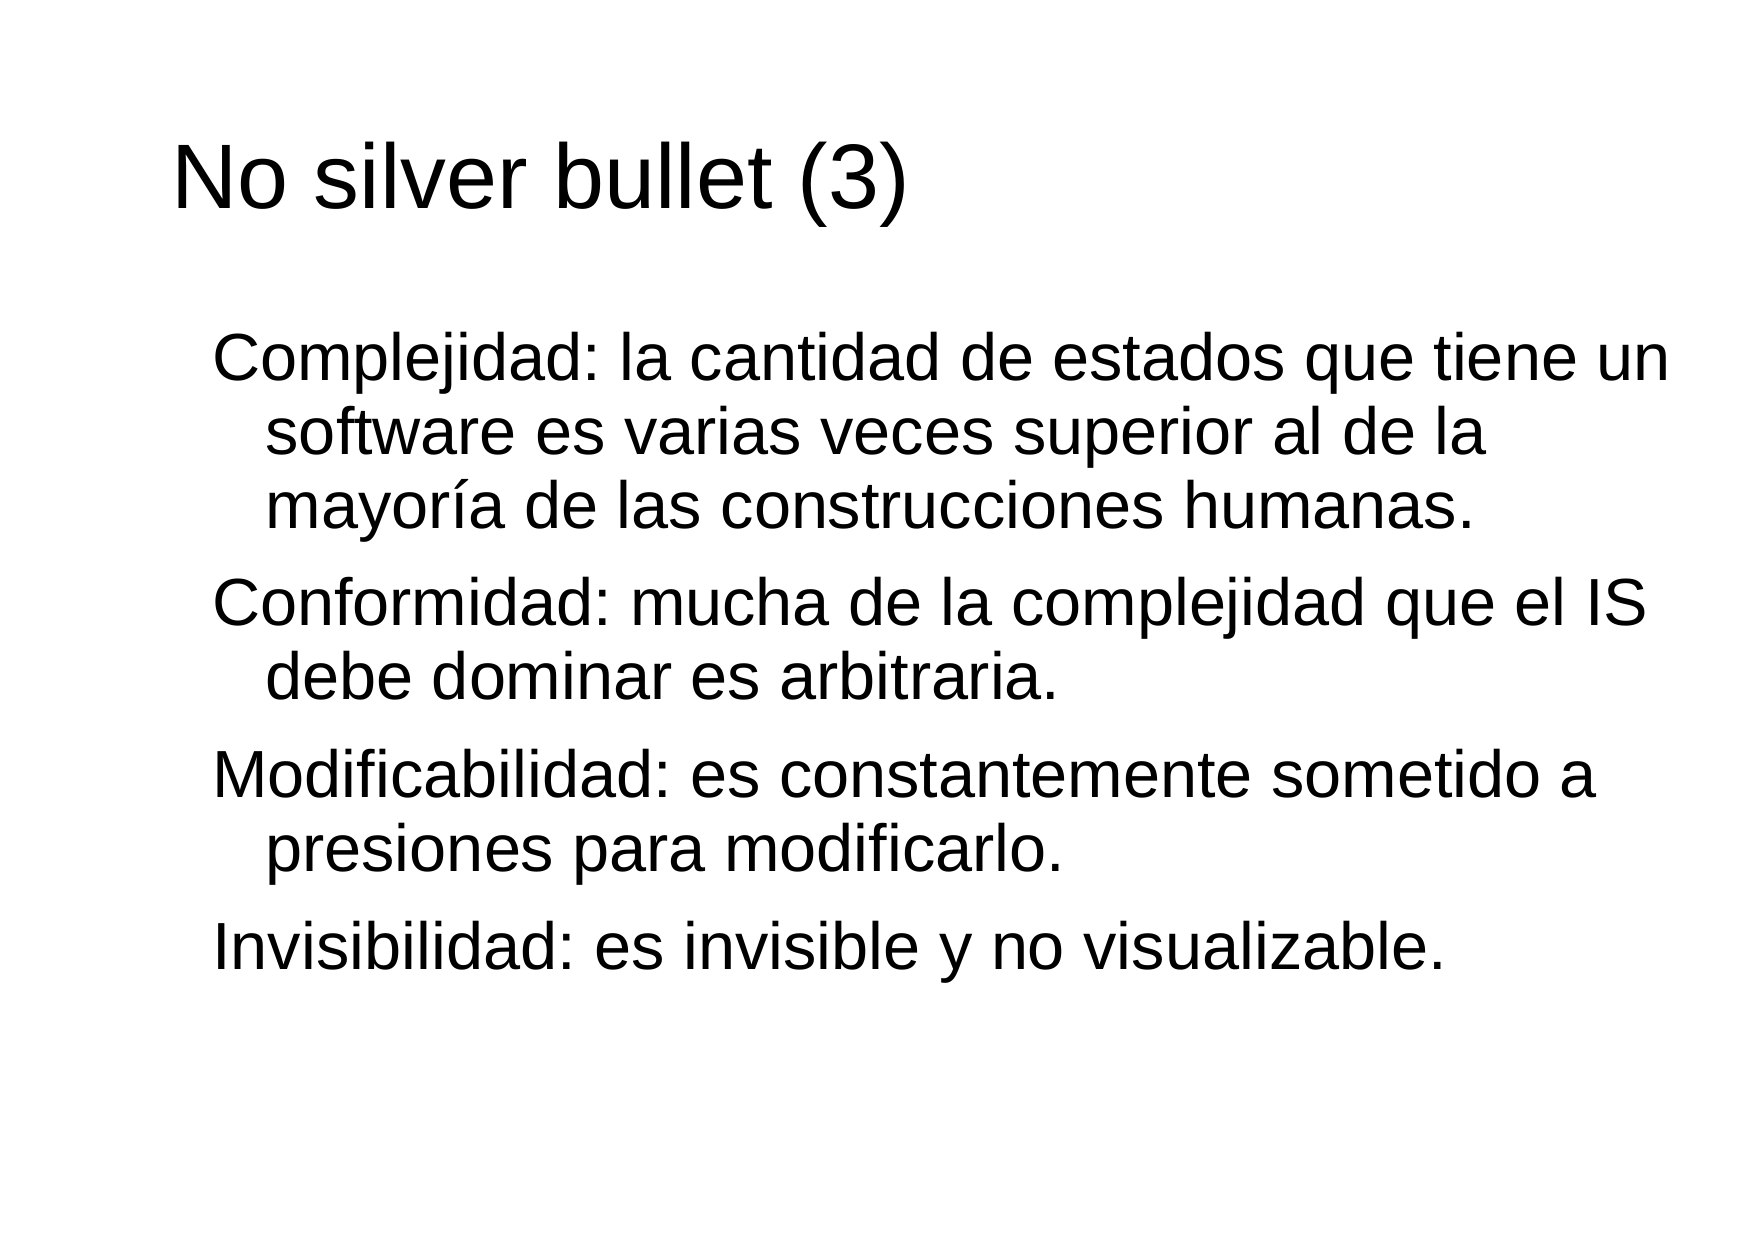

# No silver bullet (3)
Complejidad: la cantidad de estados que tiene un software es varias veces superior al de la mayoría de las construcciones humanas.
Conformidad: mucha de la complejidad que el IS debe dominar es arbitraria.
Modificabilidad: es constantemente sometido a presiones para modificarlo.
Invisibilidad: es invisible y no visualizable.